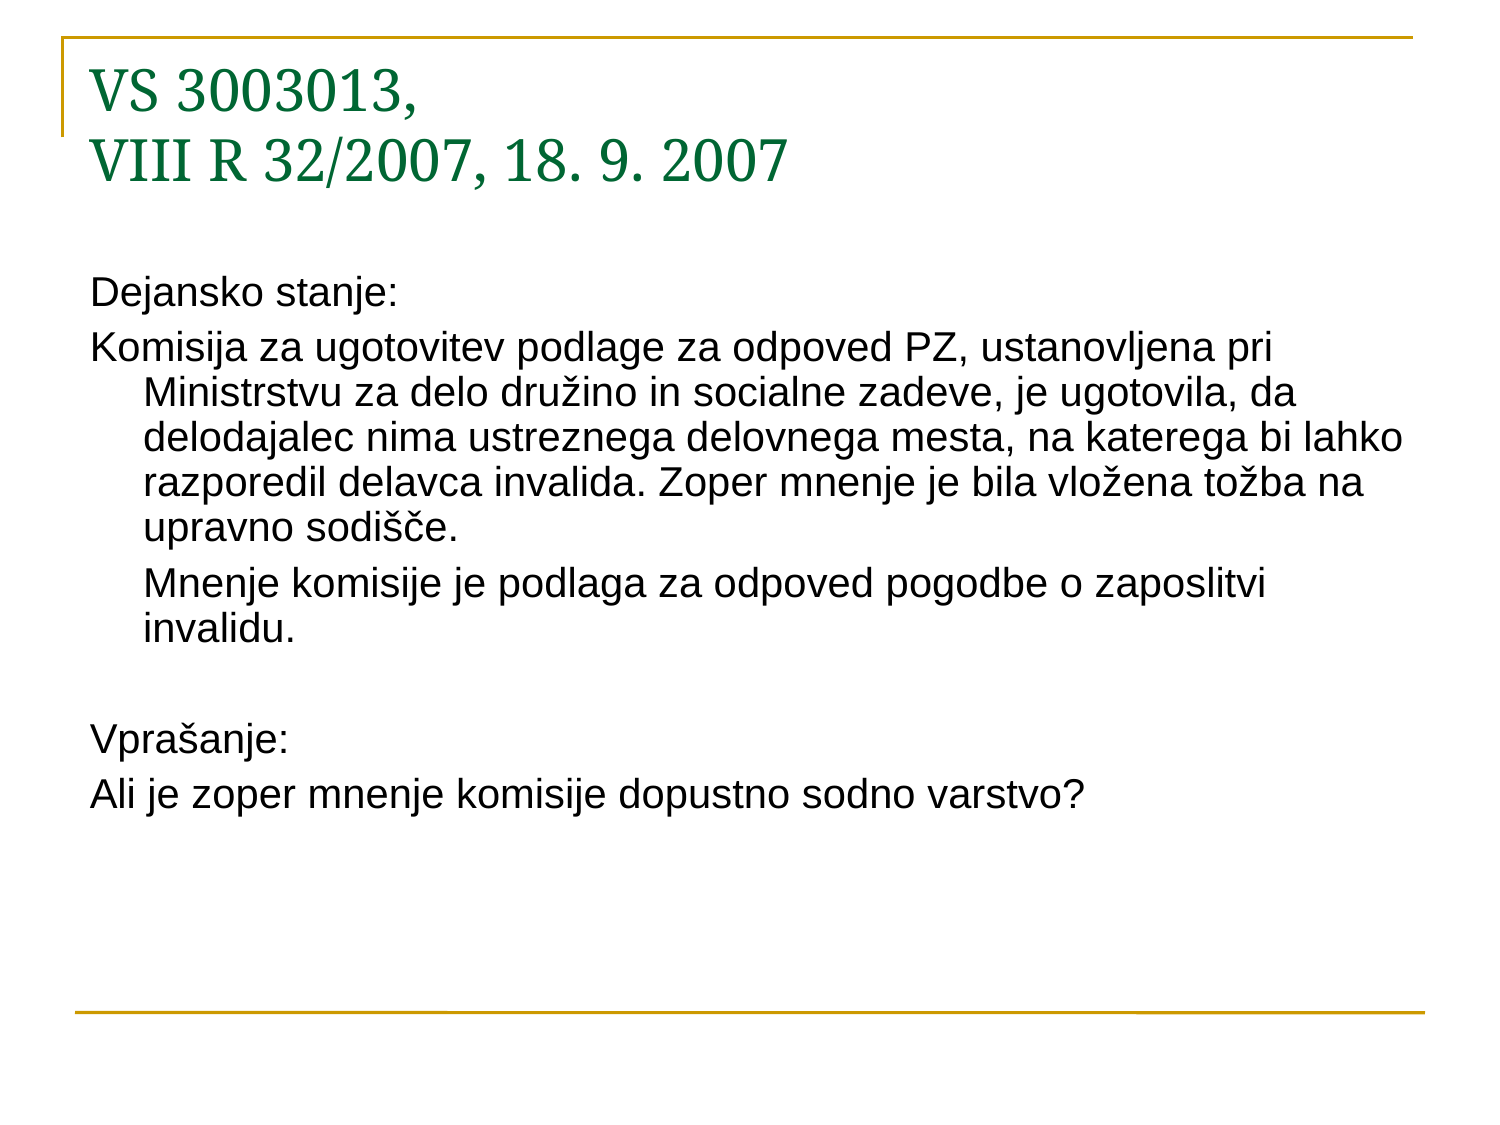

# VS 3003013, VIII R 32/2007, 18. 9. 2007
Dejansko stanje:
Komisija za ugotovitev podlage za odpoved PZ, ustanovljena pri Ministrstvu za delo družino in socialne zadeve, je ugotovila, da delodajalec nima ustreznega delovnega mesta, na katerega bi lahko razporedil delavca invalida. Zoper mnenje je bila vložena tožba na upravno sodišče.
	Mnenje komisije je podlaga za odpoved pogodbe o zaposlitvi invalidu.
Vprašanje:
Ali je zoper mnenje komisije dopustno sodno varstvo?